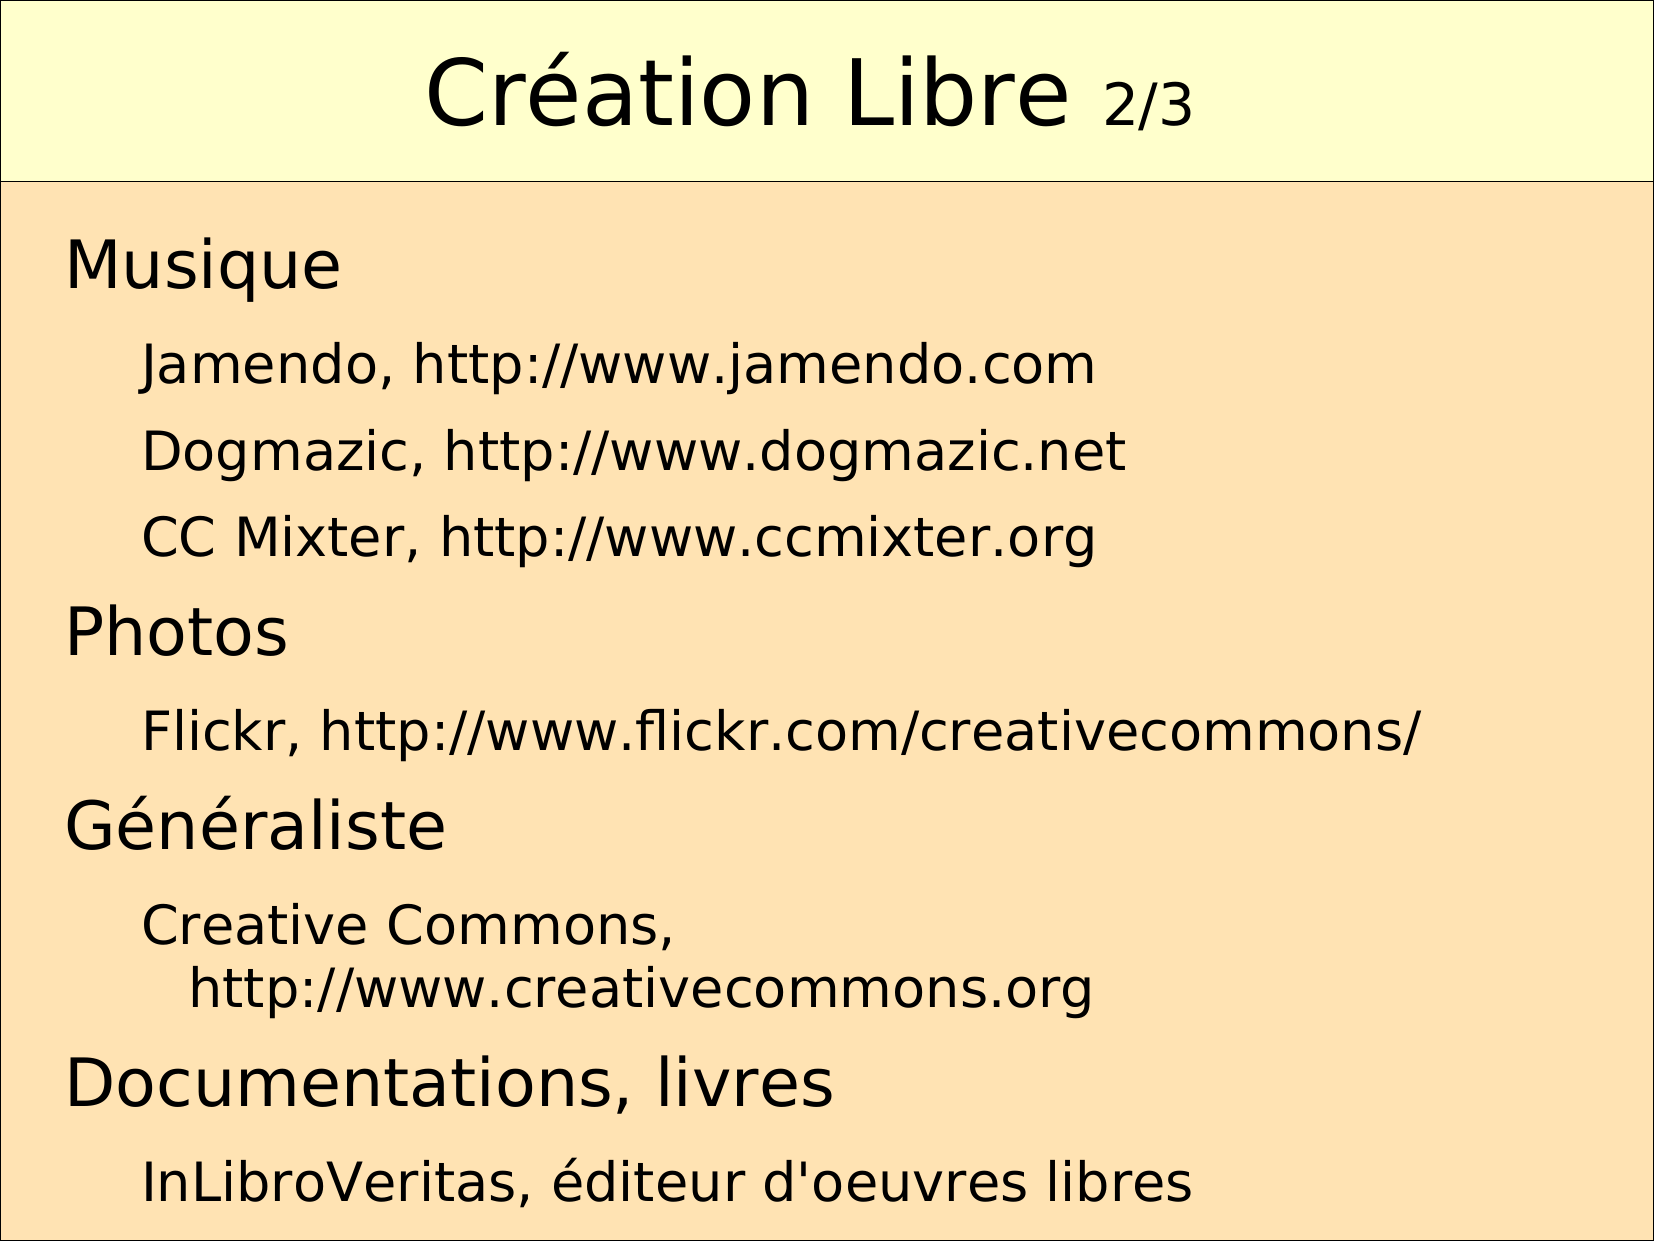

# Création Libre 2/3
Musique
Jamendo, http://www.jamendo.com
Dogmazic, http://www.dogmazic.net
CC Mixter, http://www.ccmixter.org
Photos
Flickr, http://www.flickr.com/creativecommons/
Généraliste
Creative Commons, http://www.creativecommons.org
Documentations, livres
InLibroVeritas, éditeur d'oeuvres libres